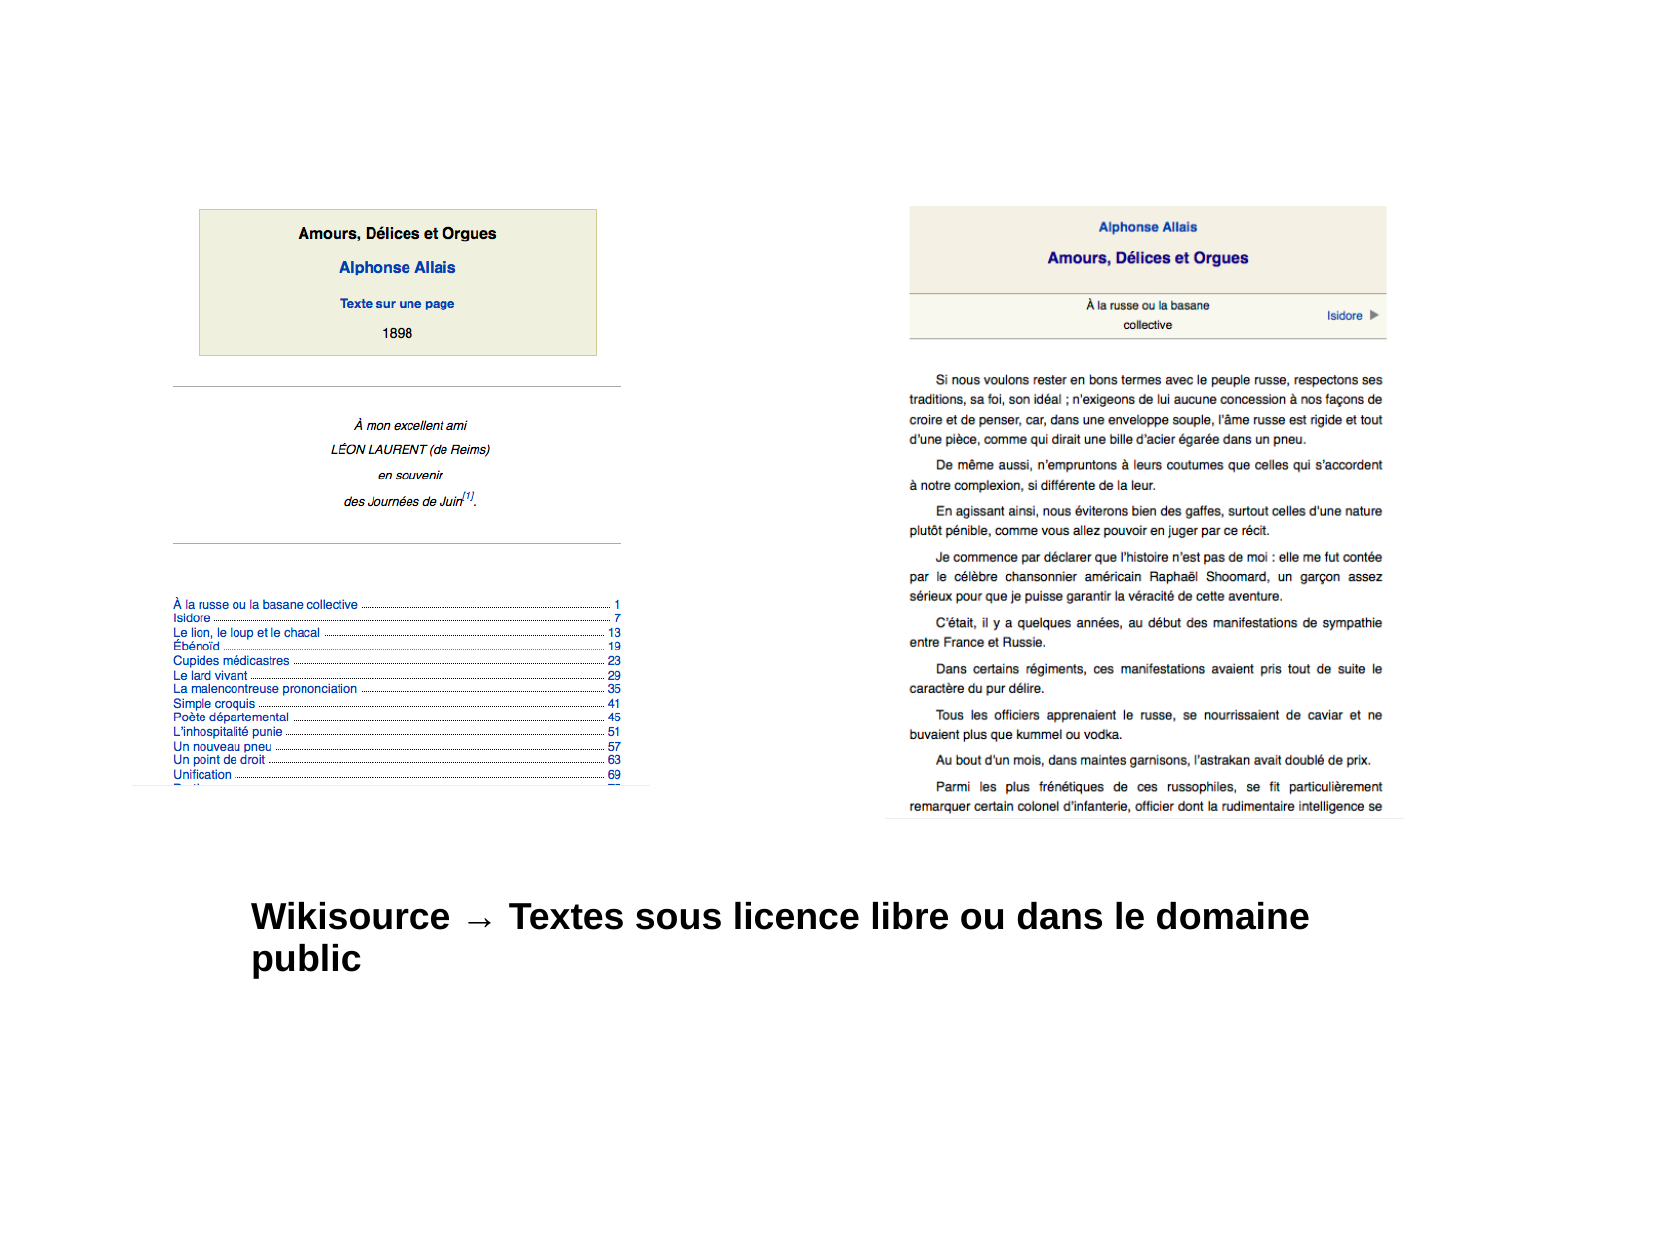

Wikisource → Textes sous licence libre ou dans le domaine public